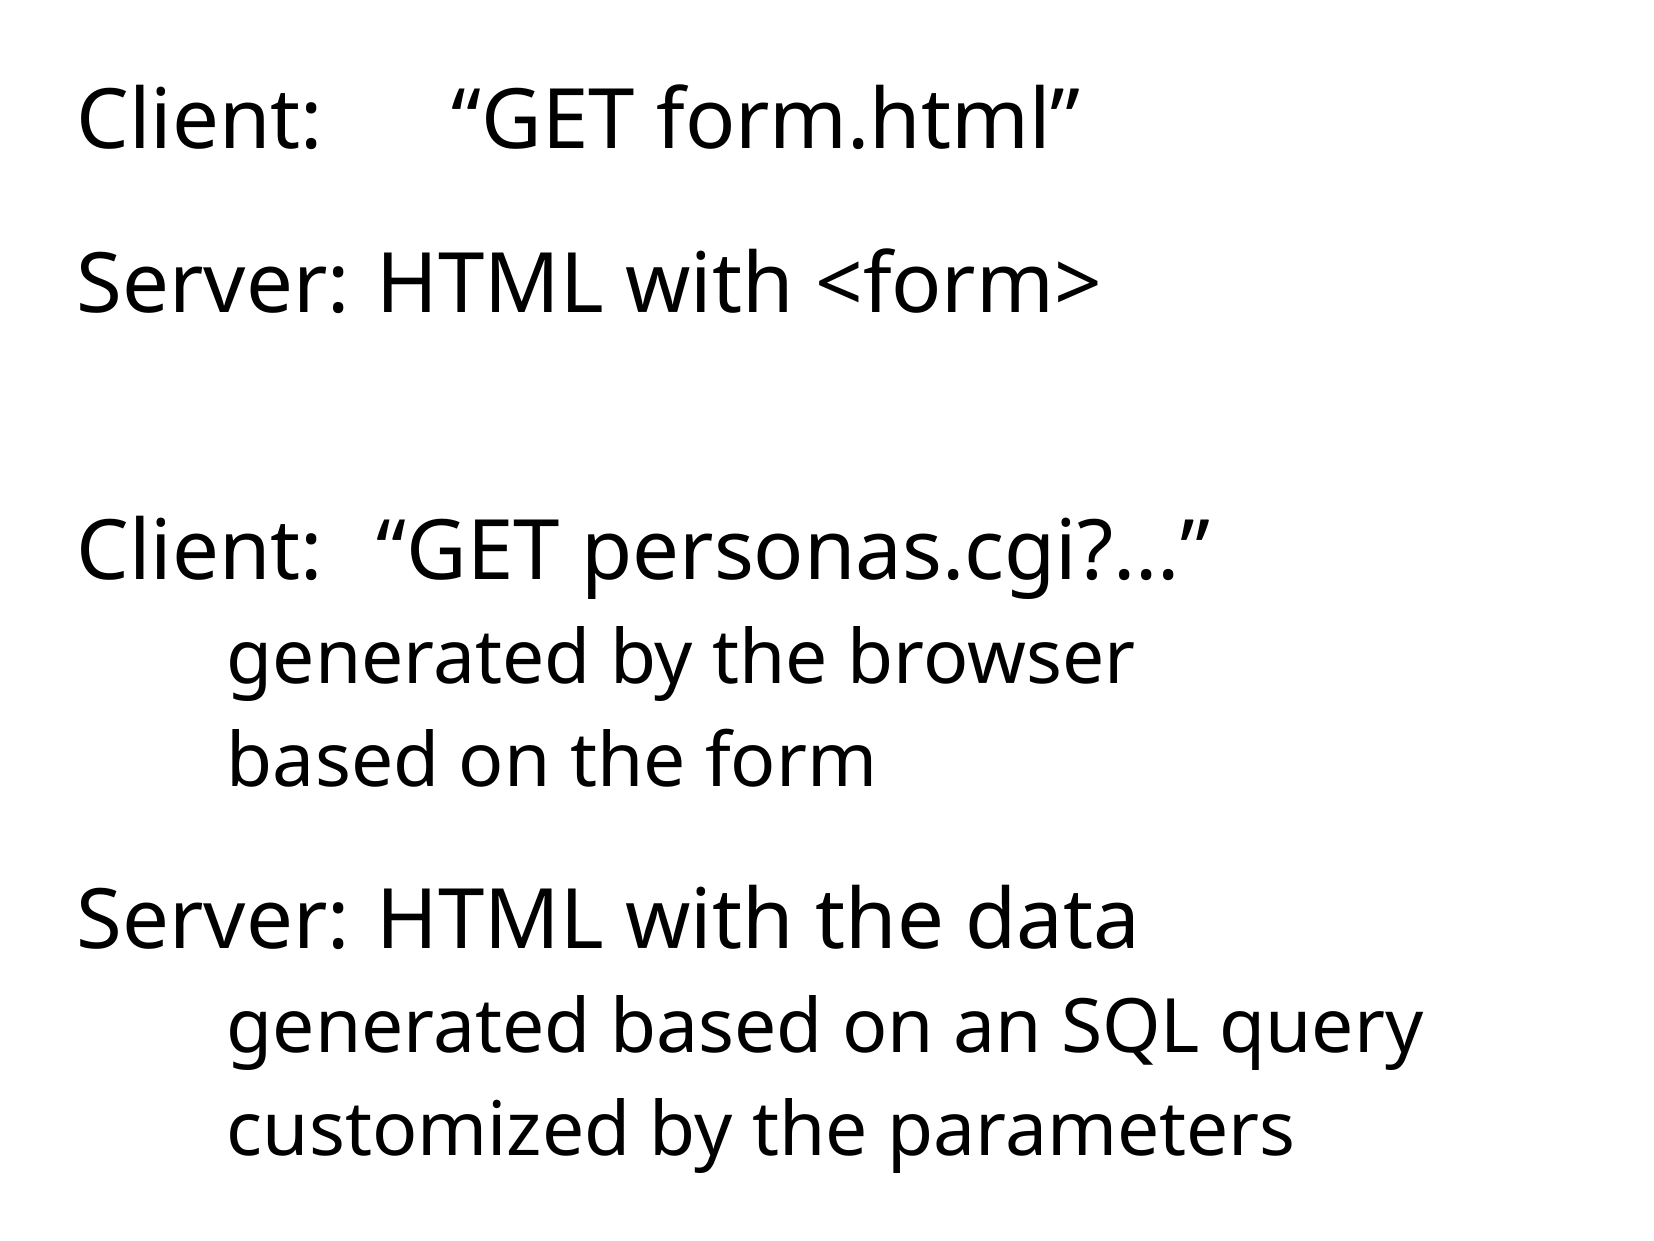

# Client:		“GET form.html”
Server: 	HTML with <form>
Client: 	“GET personas.cgi?...”
		generated by the browser
		based on the form
Server: 	HTML with the data
		generated based on an SQL query
		customized by the parameters